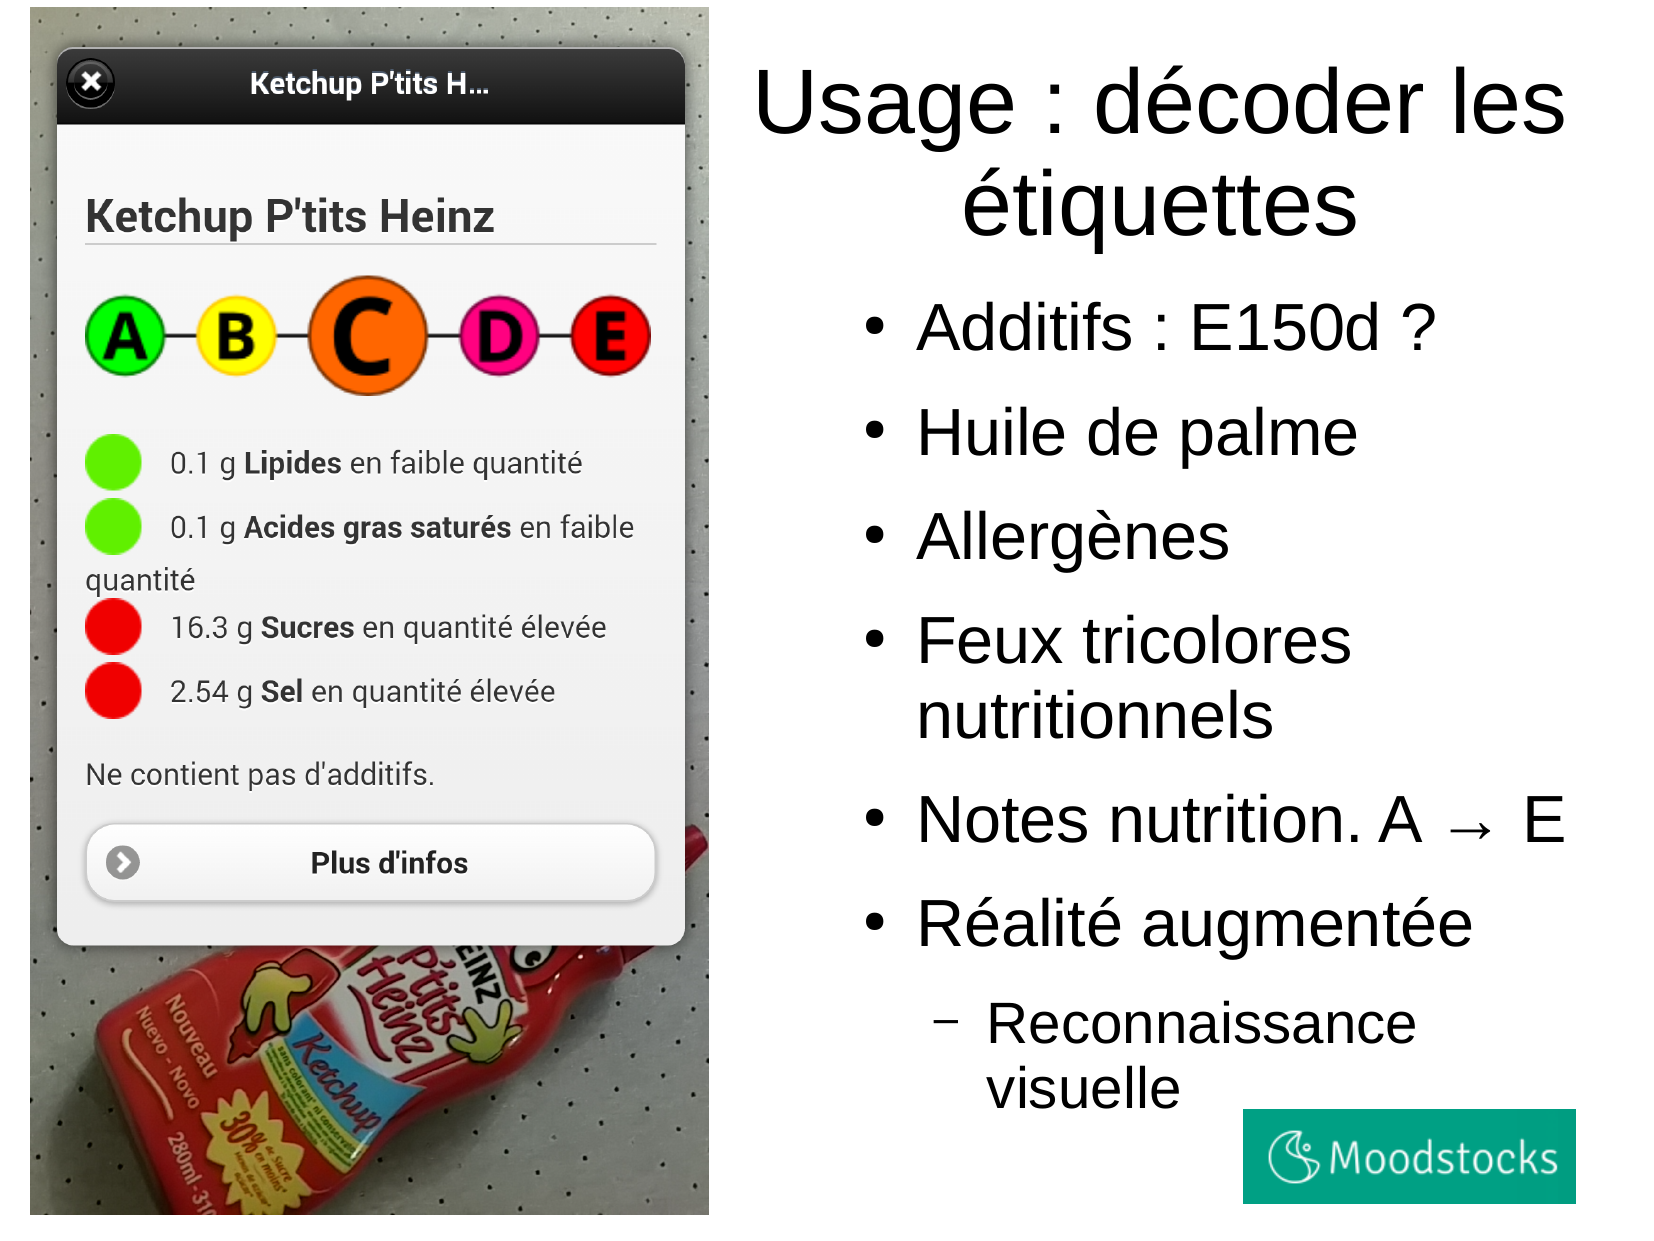

# Usage : décoder les étiquettes
Additifs : E150d ?
Huile de palme
Allergènes
Feux tricolores nutritionnels
Notes nutrition. A → E
Réalité augmentée
Reconnaissance visuelle